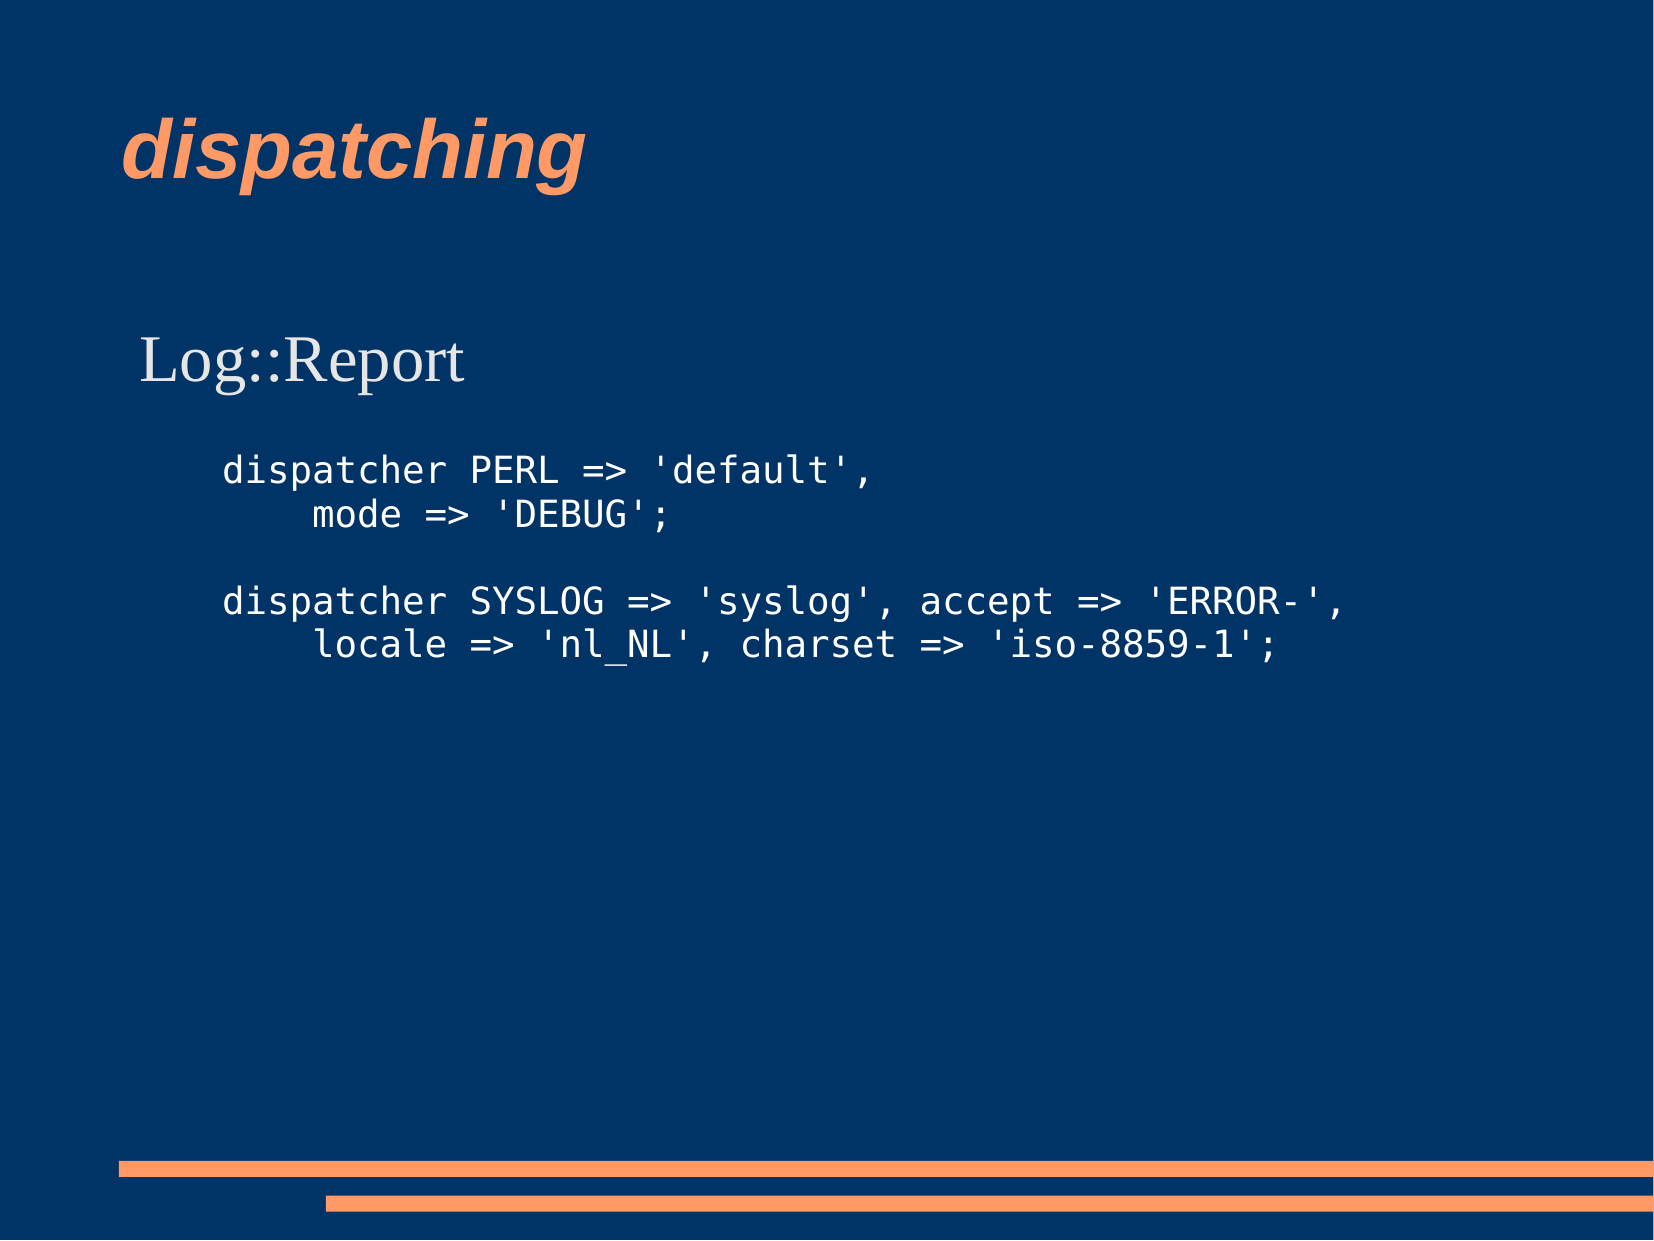

# dispatching
Log::Report
dispatcher PERL => 'default',
 mode => 'DEBUG';
dispatcher SYSLOG => 'syslog', accept => 'ERROR-',
 locale => 'nl_NL', charset => 'iso-8859-1';